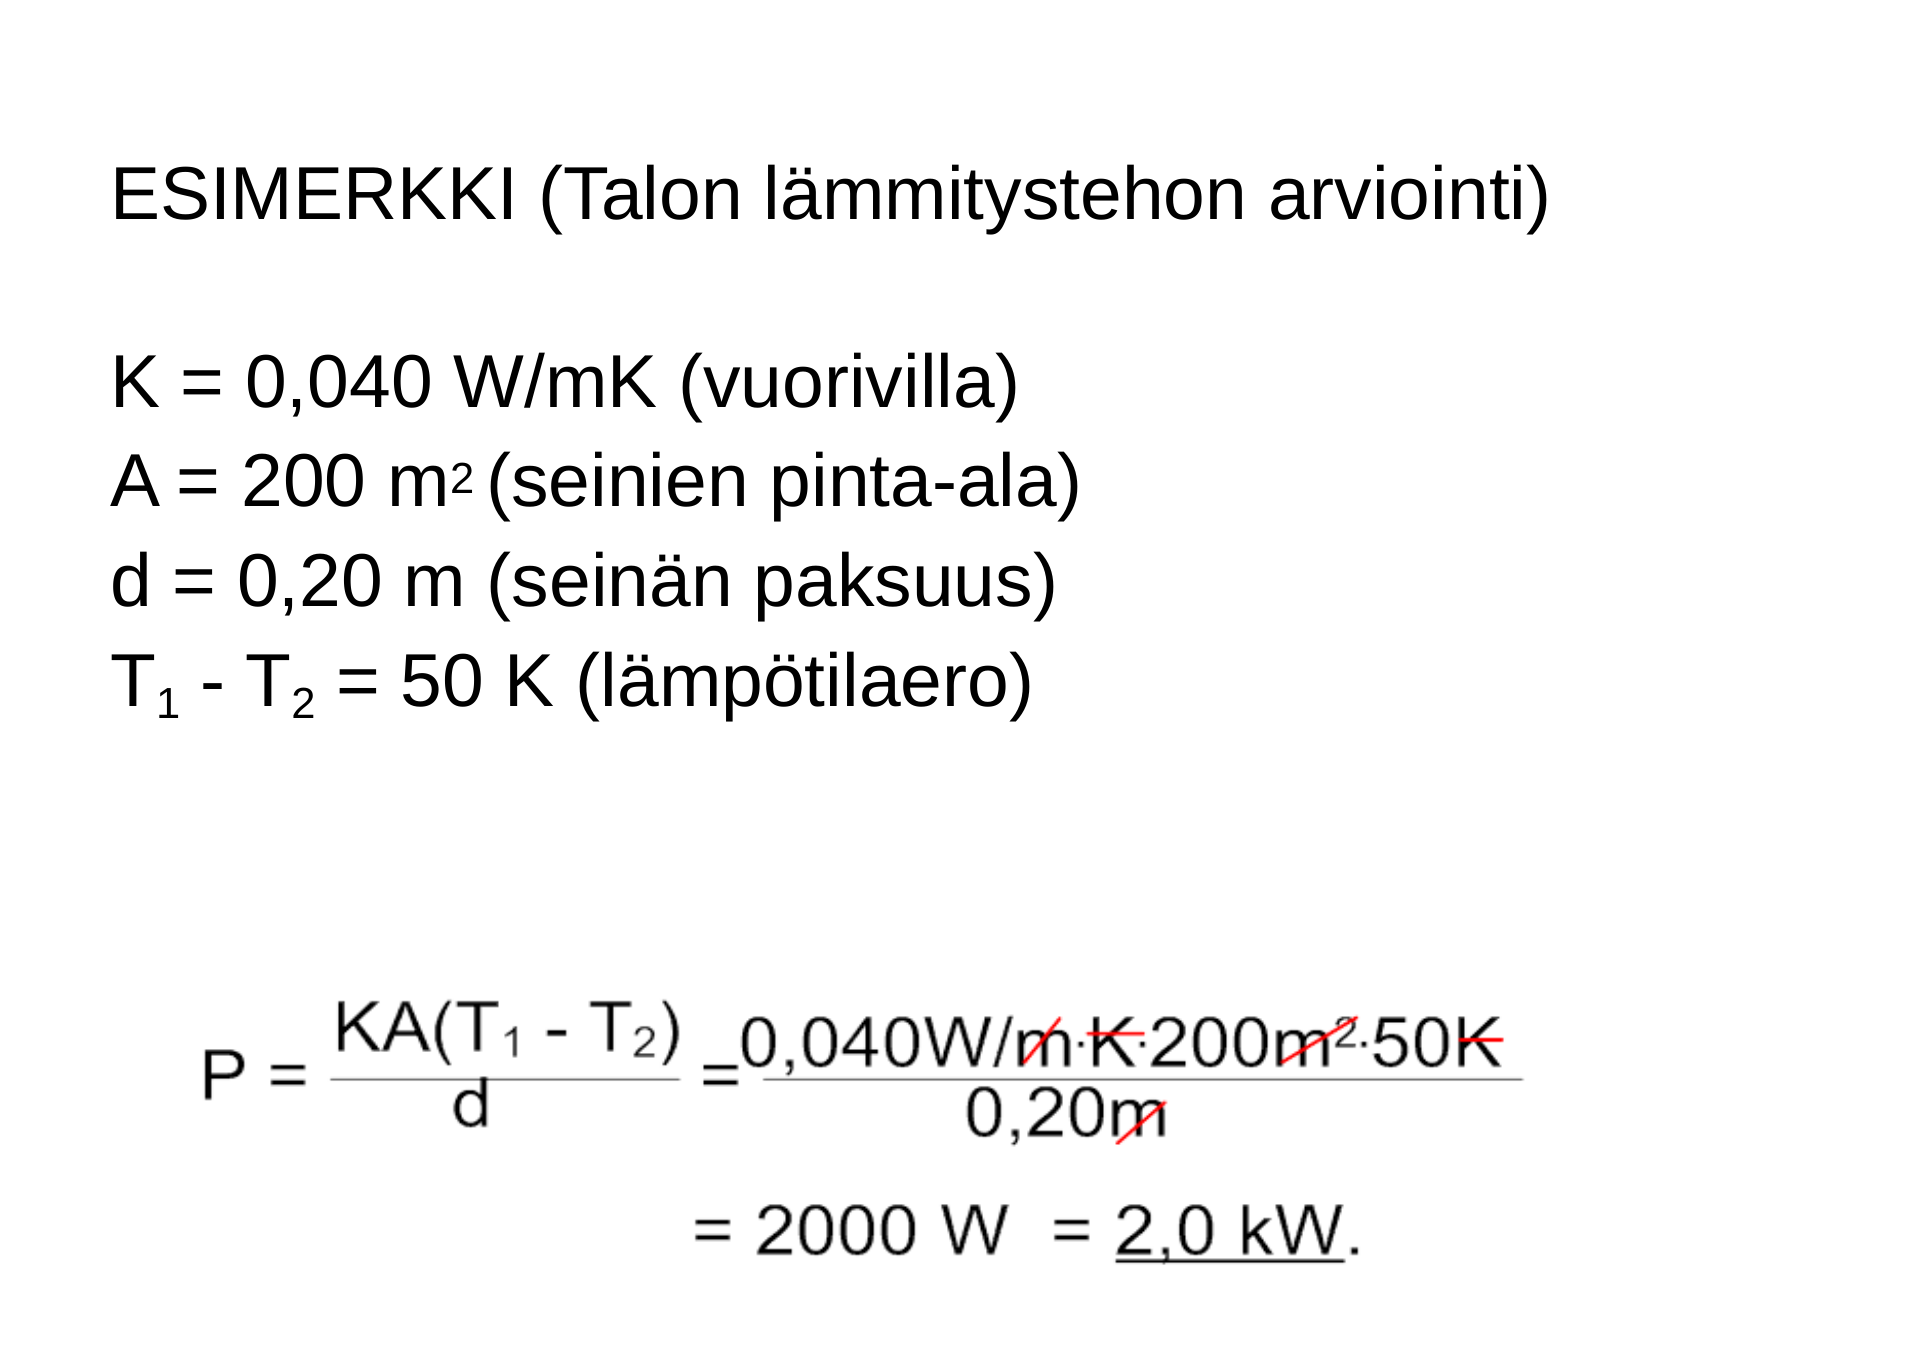

ESIMERKKI (Talon lämmitystehon arviointi)
K = 0,040 W/mK (vuorivilla)
A = 200 m2 (seinien pinta-ala)
d = 0,20 m (seinän paksuus)
T1 - T2 = 50 K (lämpötilaero)